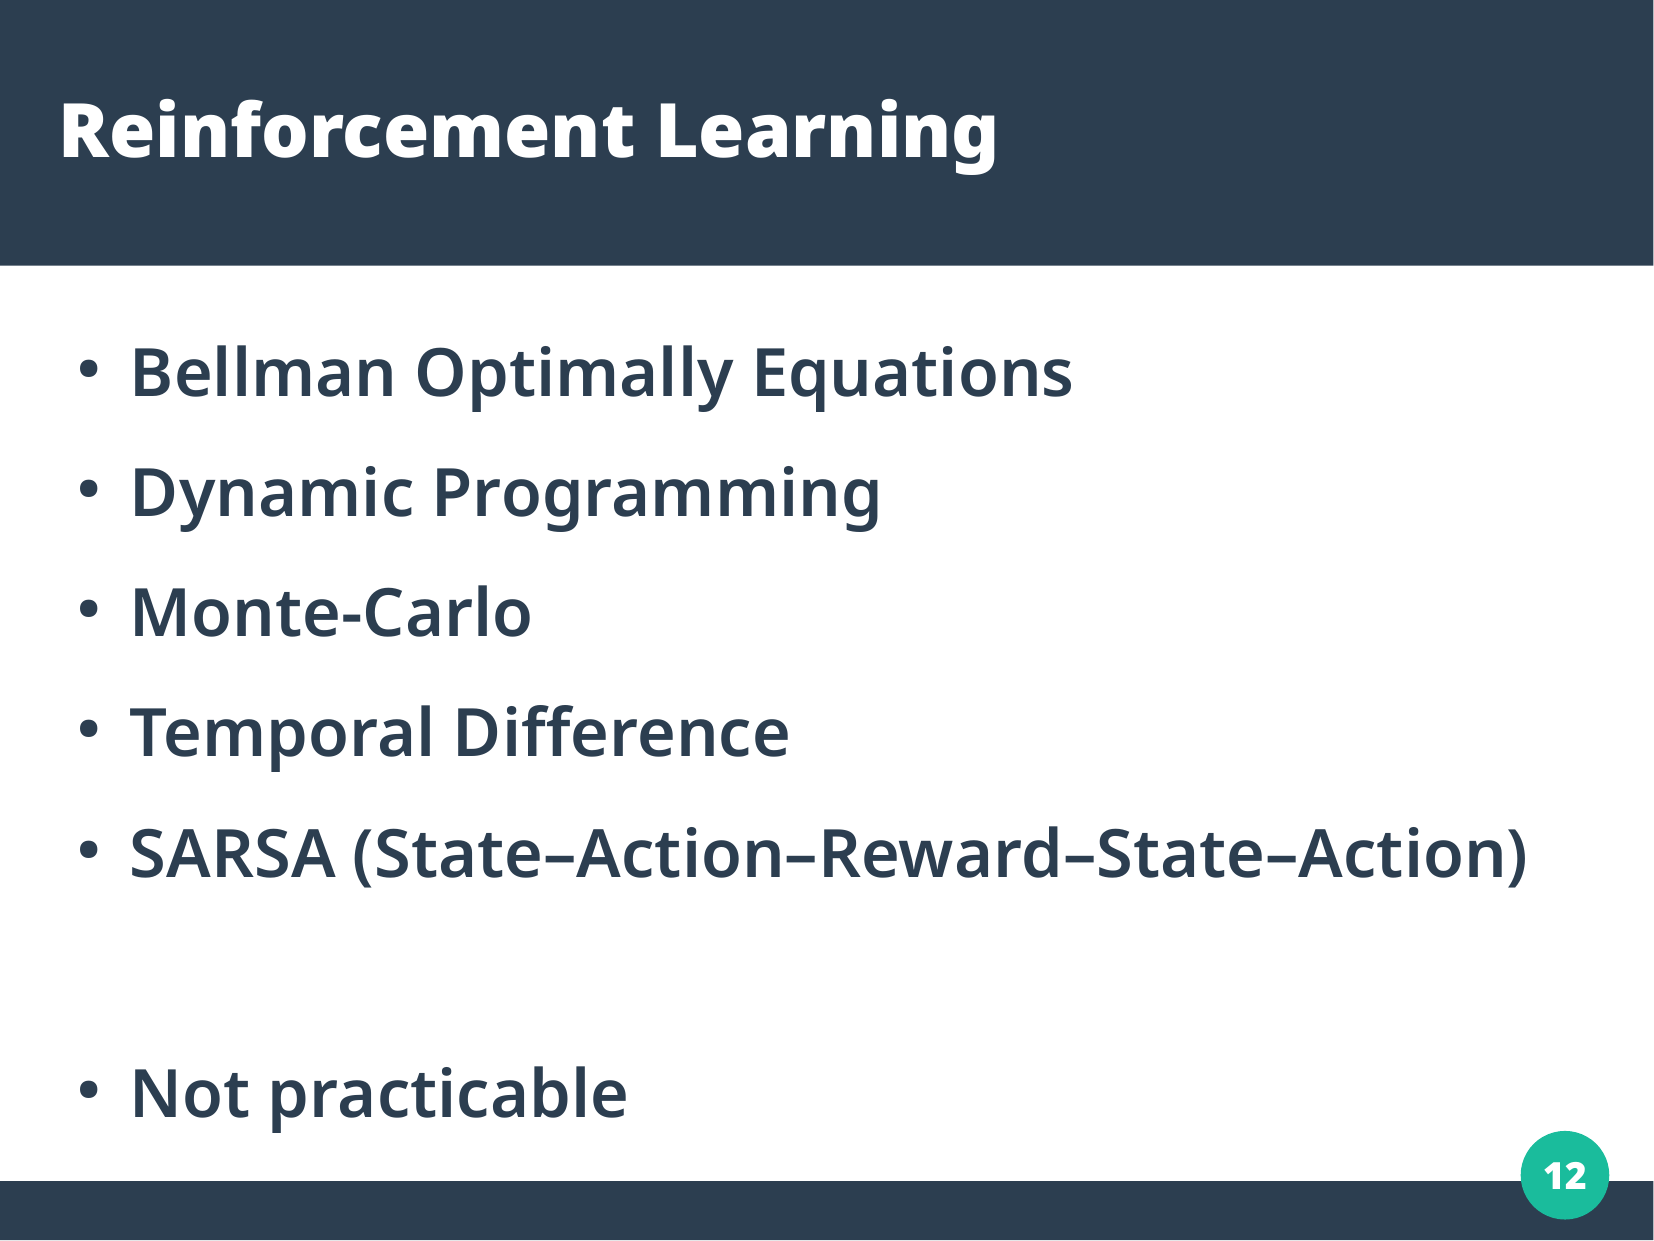

# Reinforcement Learning
Bellman Optimally Equations
Dynamic Programming
Monte-Carlo
Temporal Difference
SARSA (State–Action–Reward–State–Action)
Not practicable
12